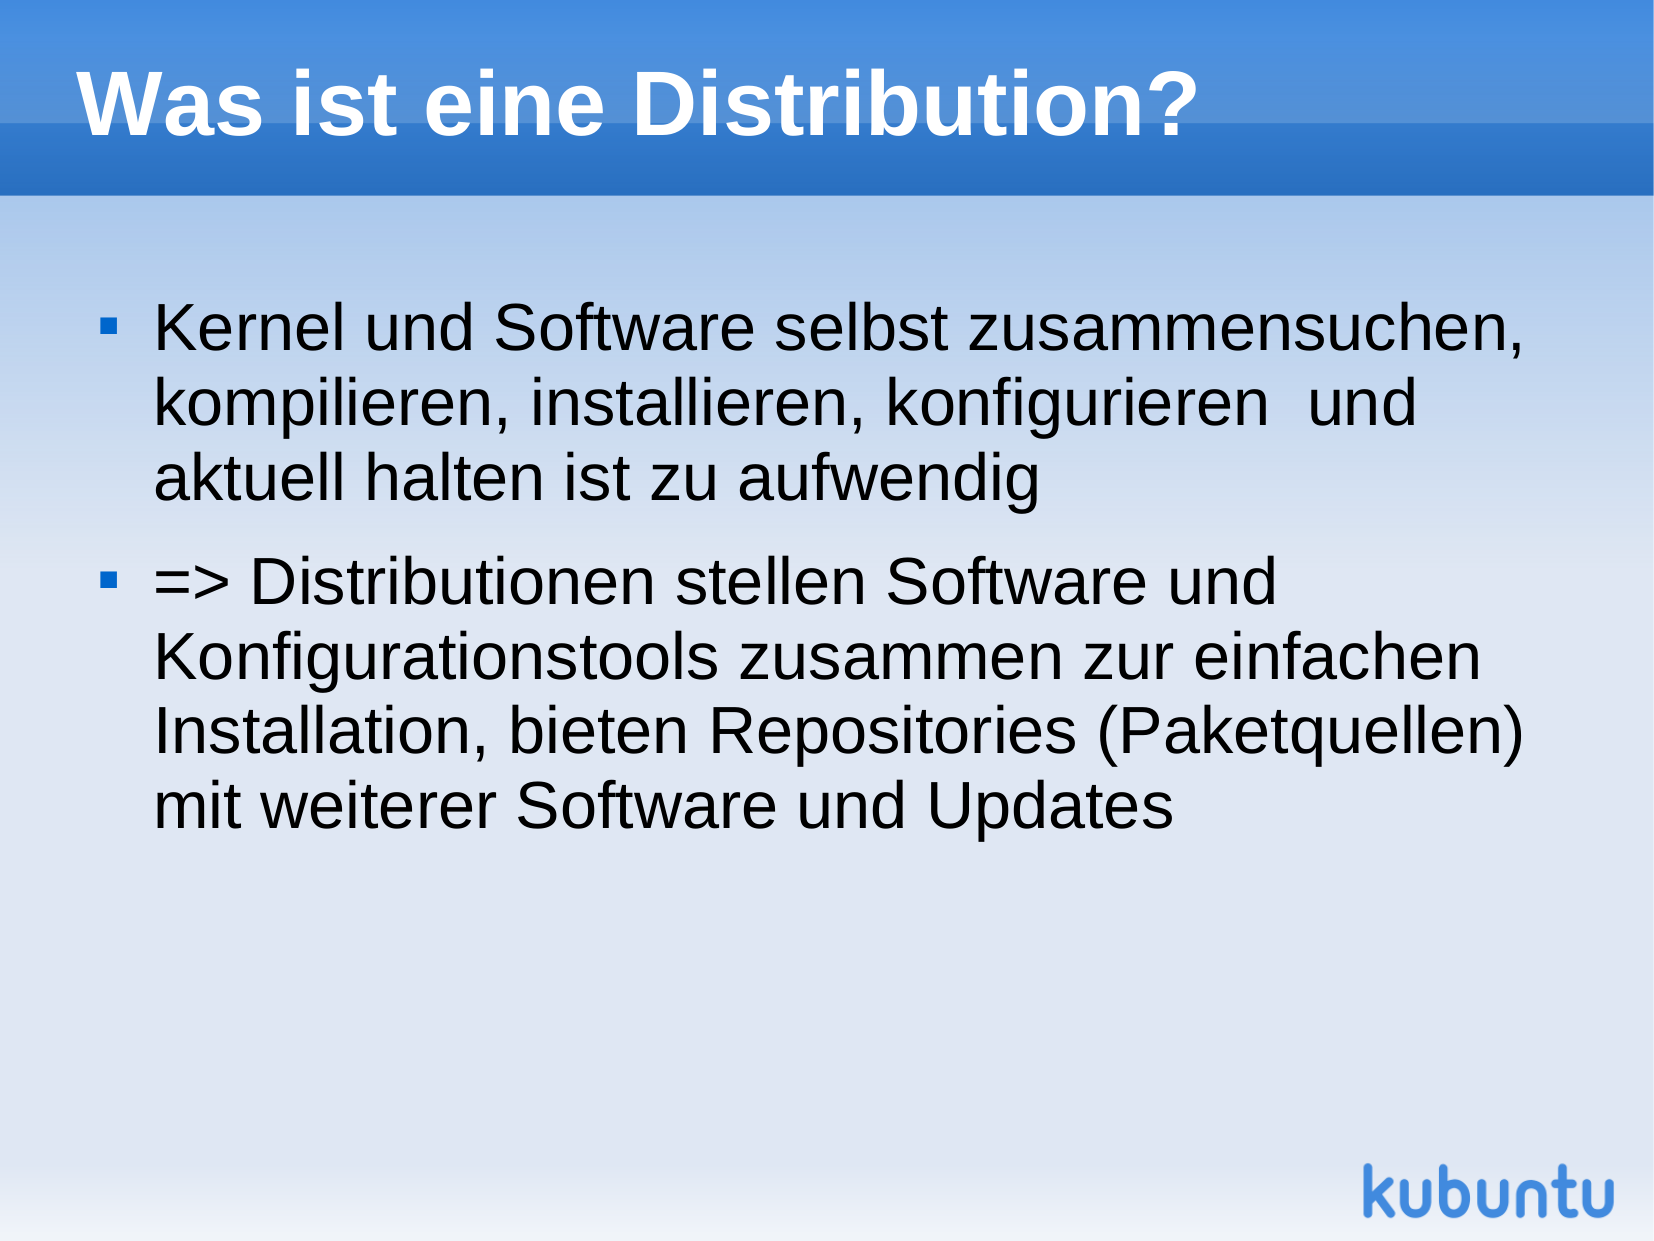

# Was ist eine Distribution?
Kernel und Software selbst zusammensuchen, kompilieren, installieren, konfigurieren und aktuell halten ist zu aufwendig
=> Distributionen stellen Software und Konfigurationstools zusammen zur einfachen Installation, bieten Repositories (Paketquellen) mit weiterer Software und Updates